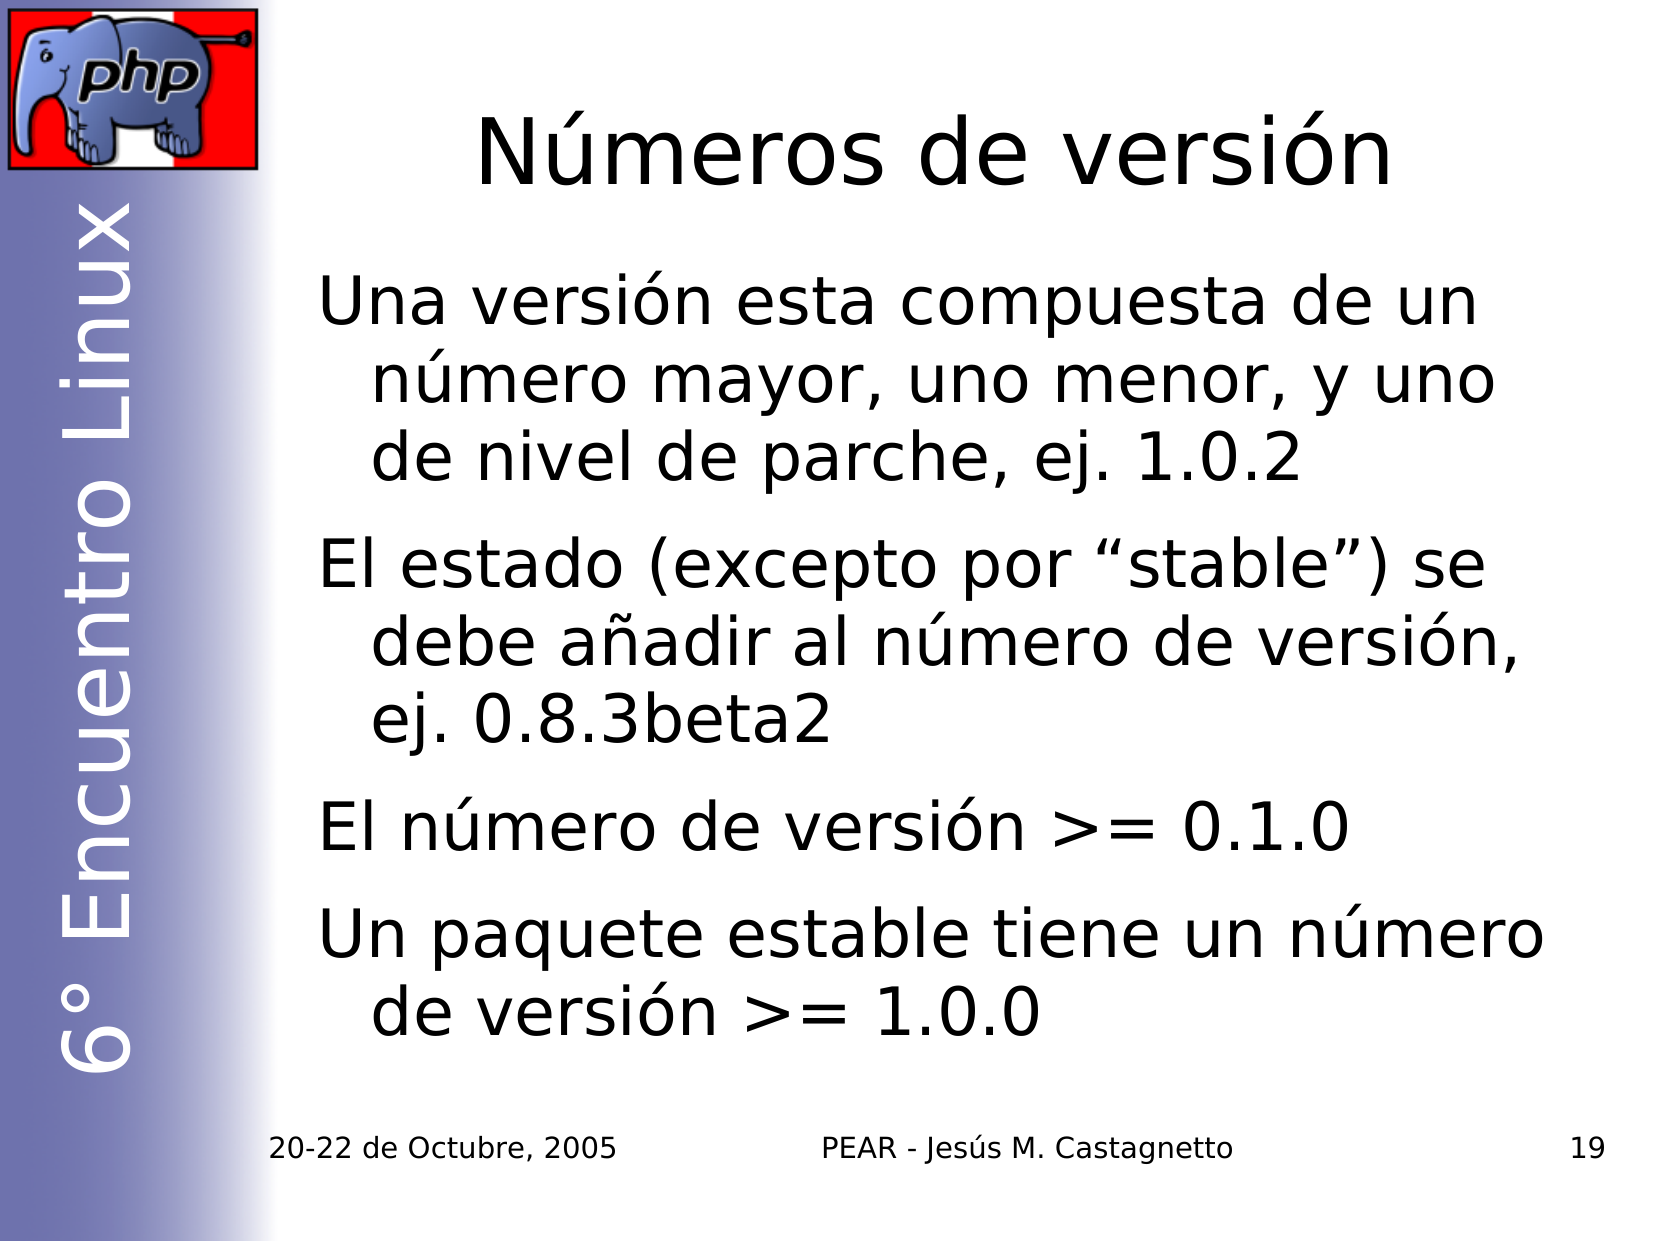

# Números de versión
Una versión esta compuesta de un número mayor, uno menor, y uno de nivel de parche, ej. 1.0.2
El estado (excepto por “stable”) se debe añadir al número de versión, ej. 0.8.3beta2
El número de versión >= 0.1.0
Un paquete estable tiene un número de versión >= 1.0.0
20-22 de Octubre, 2005
PEAR - Jesús M. Castagnetto
19